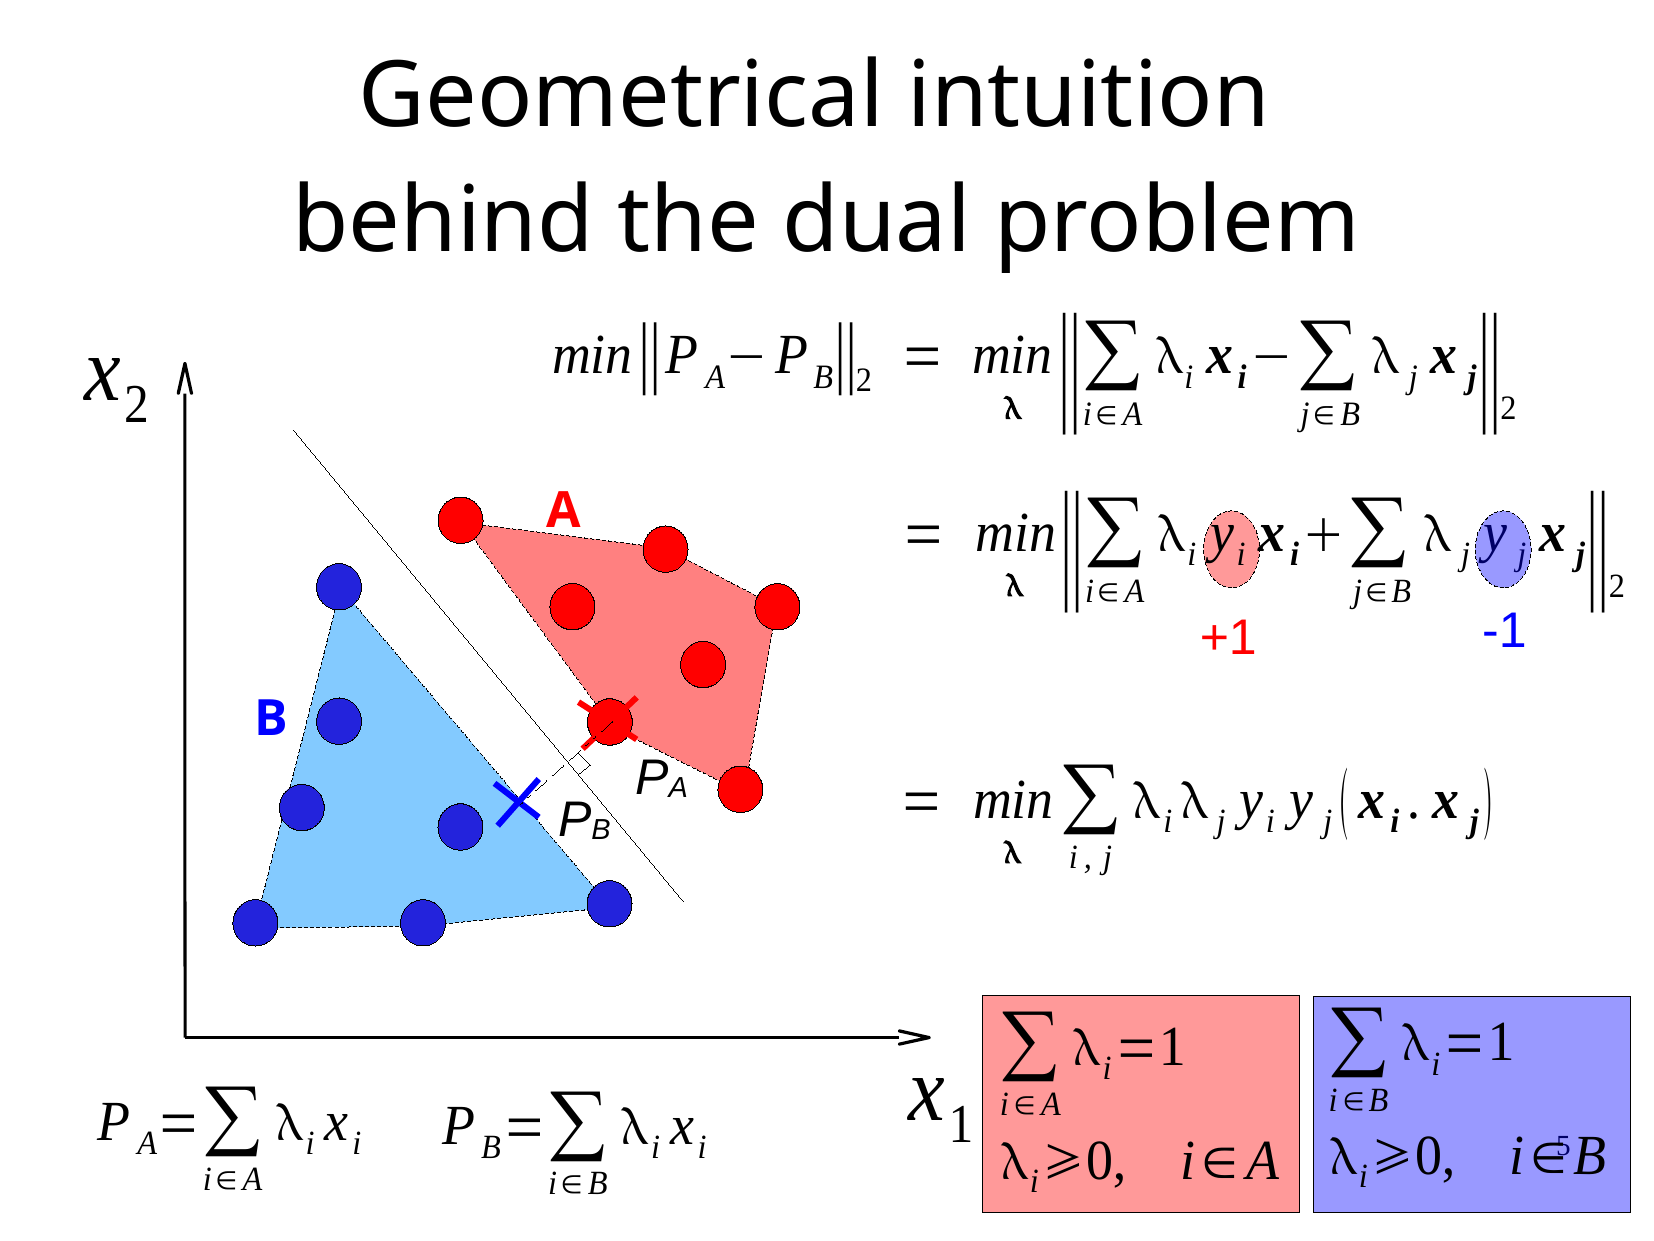

# Geometrical intuition behind the dual problem
A
-1
+1
B
PA
PB
5